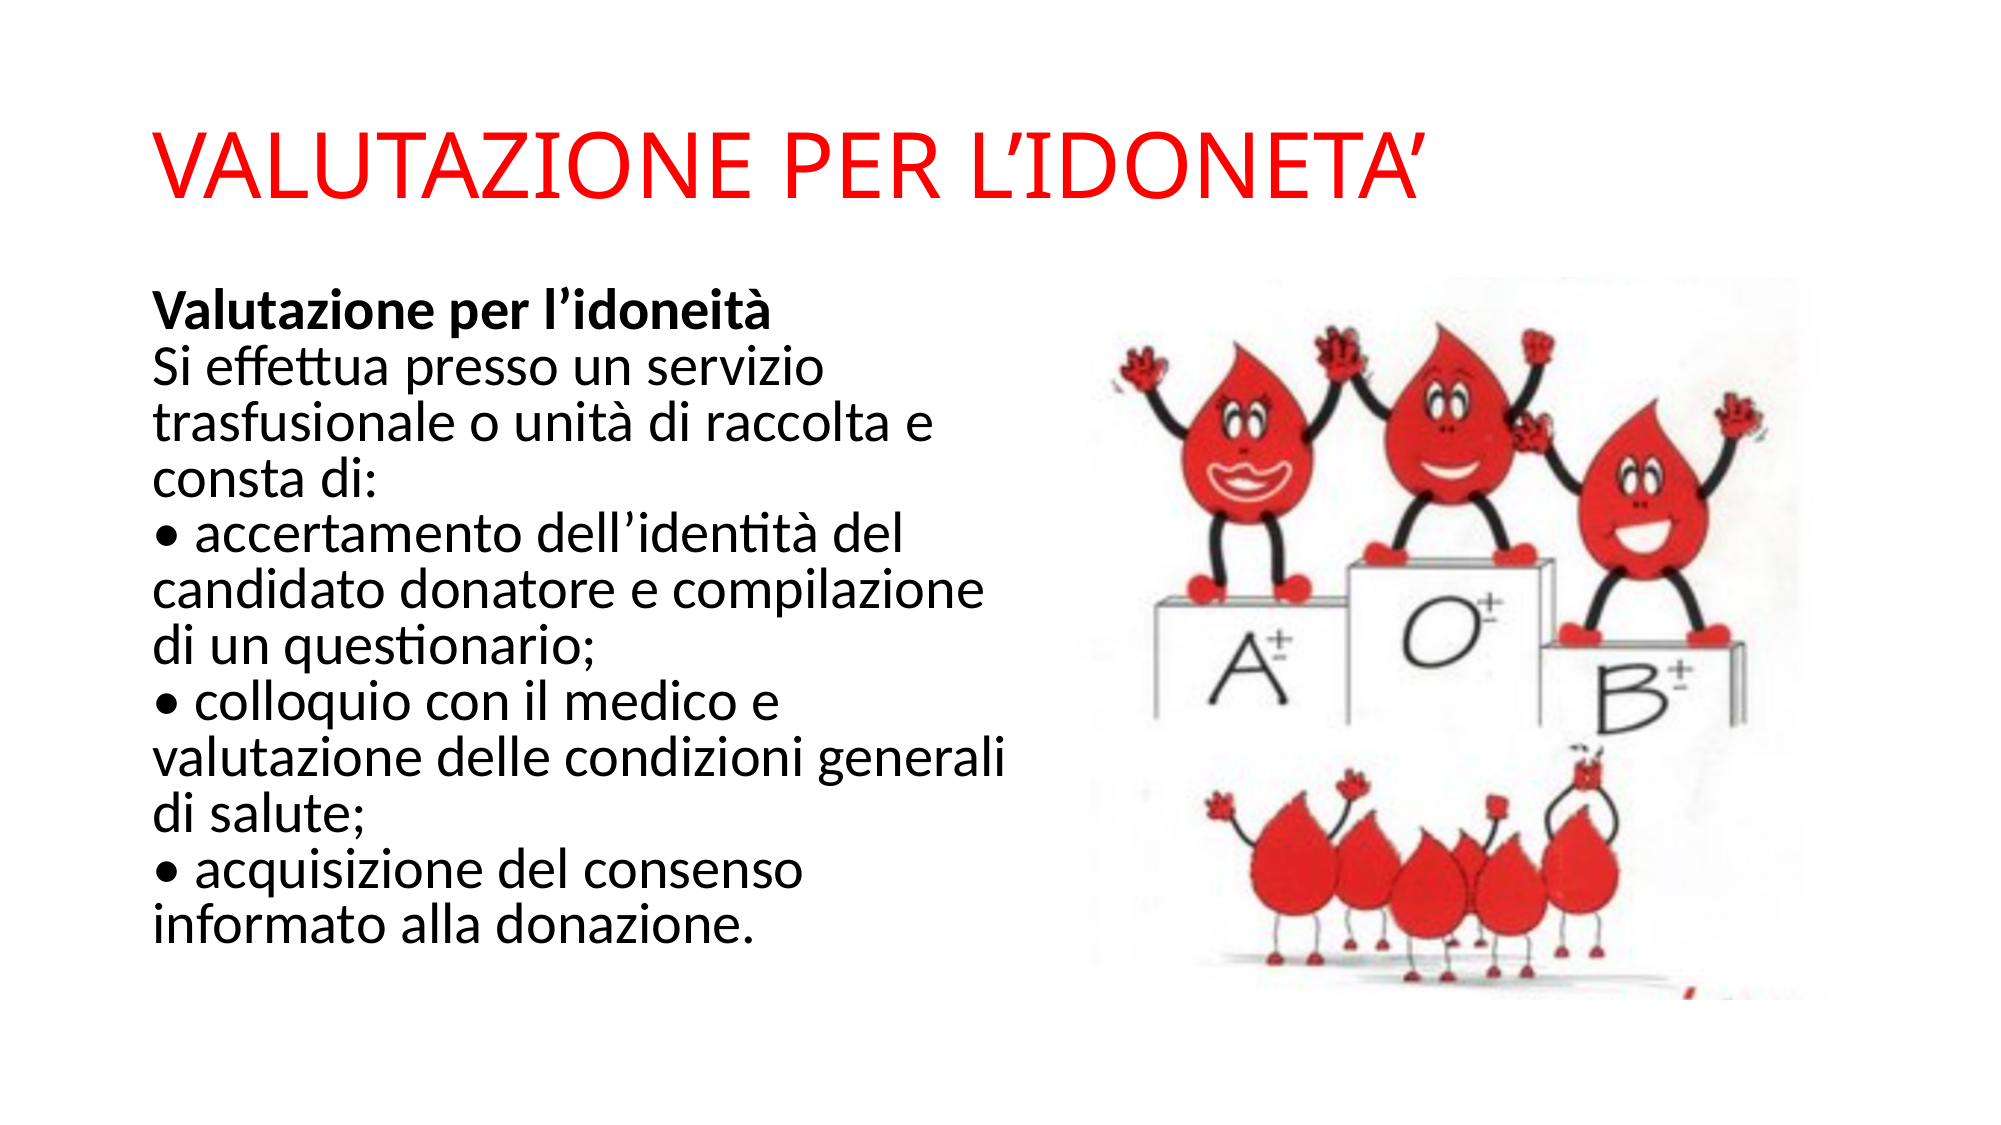

# VALUTAZIONE PER L’IDONETA’
Valutazione per l’idoneità
Si effettua presso un servizio trasfusionale o unità di raccolta e consta di:
• accertamento dell’identità del candidato donatore e compilazione di un questionario;
• colloquio con il medico e valutazione delle condizioni generali di salute;
• acquisizione del consenso informato alla donazione.